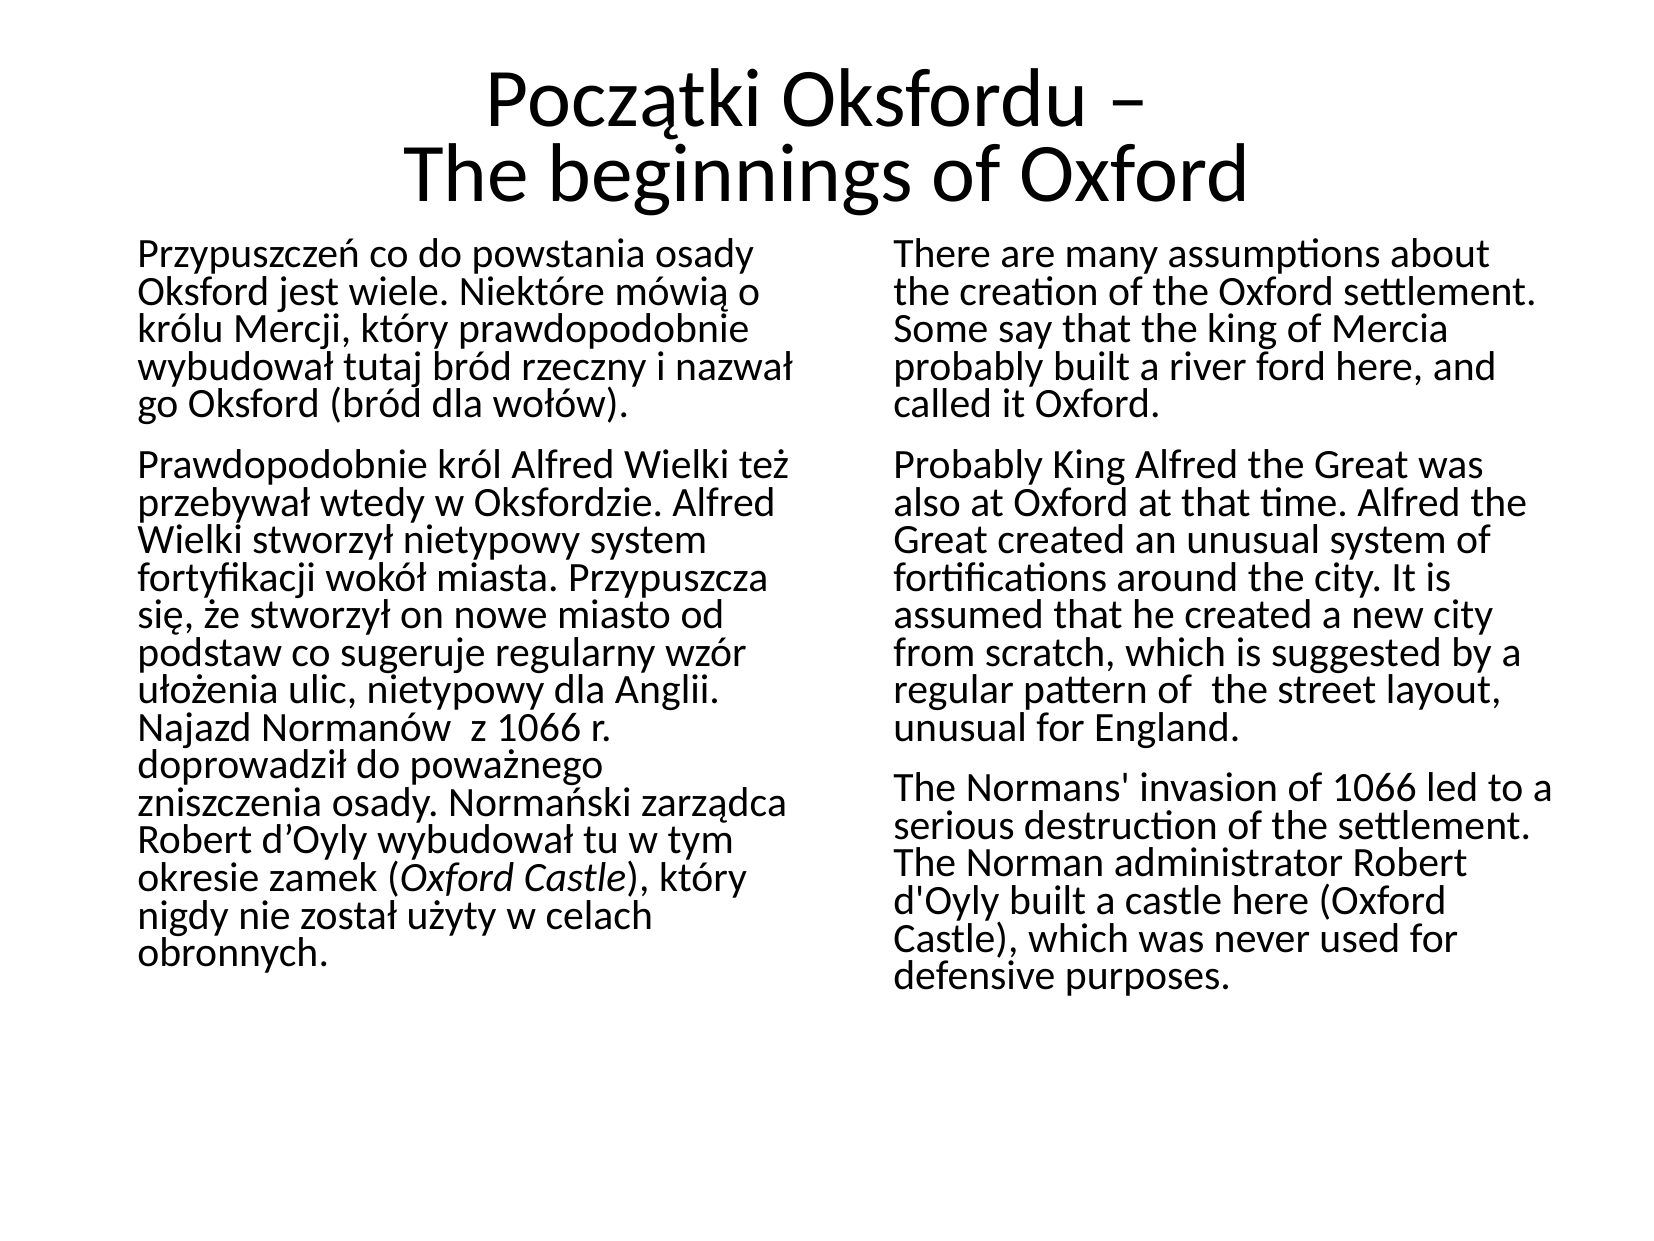

# Początki Oksfordu – The beginnings of Oxford
Przypuszczeń co do powstania osady Oksford jest wiele. Niektóre mówią o królu Mercji, który prawdopodobnie wybudował tutaj bród rzeczny i nazwał go Oksford (bród dla wołów).
Prawdopodobnie król Alfred Wielki też przebywał wtedy w Oksfordzie. Alfred Wielki stworzył nietypowy system fortyfikacji wokół miasta. Przypuszcza się, że stworzył on nowe miasto od podstaw co sugeruje regularny wzór ułożenia ulic, nietypowy dla Anglii. Najazd Normanów  z 1066 r. doprowadził do poważnego zniszczenia osady. Normański zarządca Robert d’Oyly wybudował tu w tym okresie zamek (Oxford Castle), który nigdy nie został użyty w celach obronnych.
There are many assumptions about the creation of the Oxford settlement. Some say that the king of Mercia probably built a river ford here, and called it Oxford.
Probably King Alfred the Great was also at Oxford at that time. Alfred the Great created an unusual system of fortifications around the city. It is assumed that he created a new city from scratch, which is suggested by a regular pattern of the street layout, unusual for England.
The Normans' invasion of 1066 led to a serious destruction of the settlement. The Norman administrator Robert d'Oyly built a castle here (Oxford Castle), which was never used for defensive purposes.